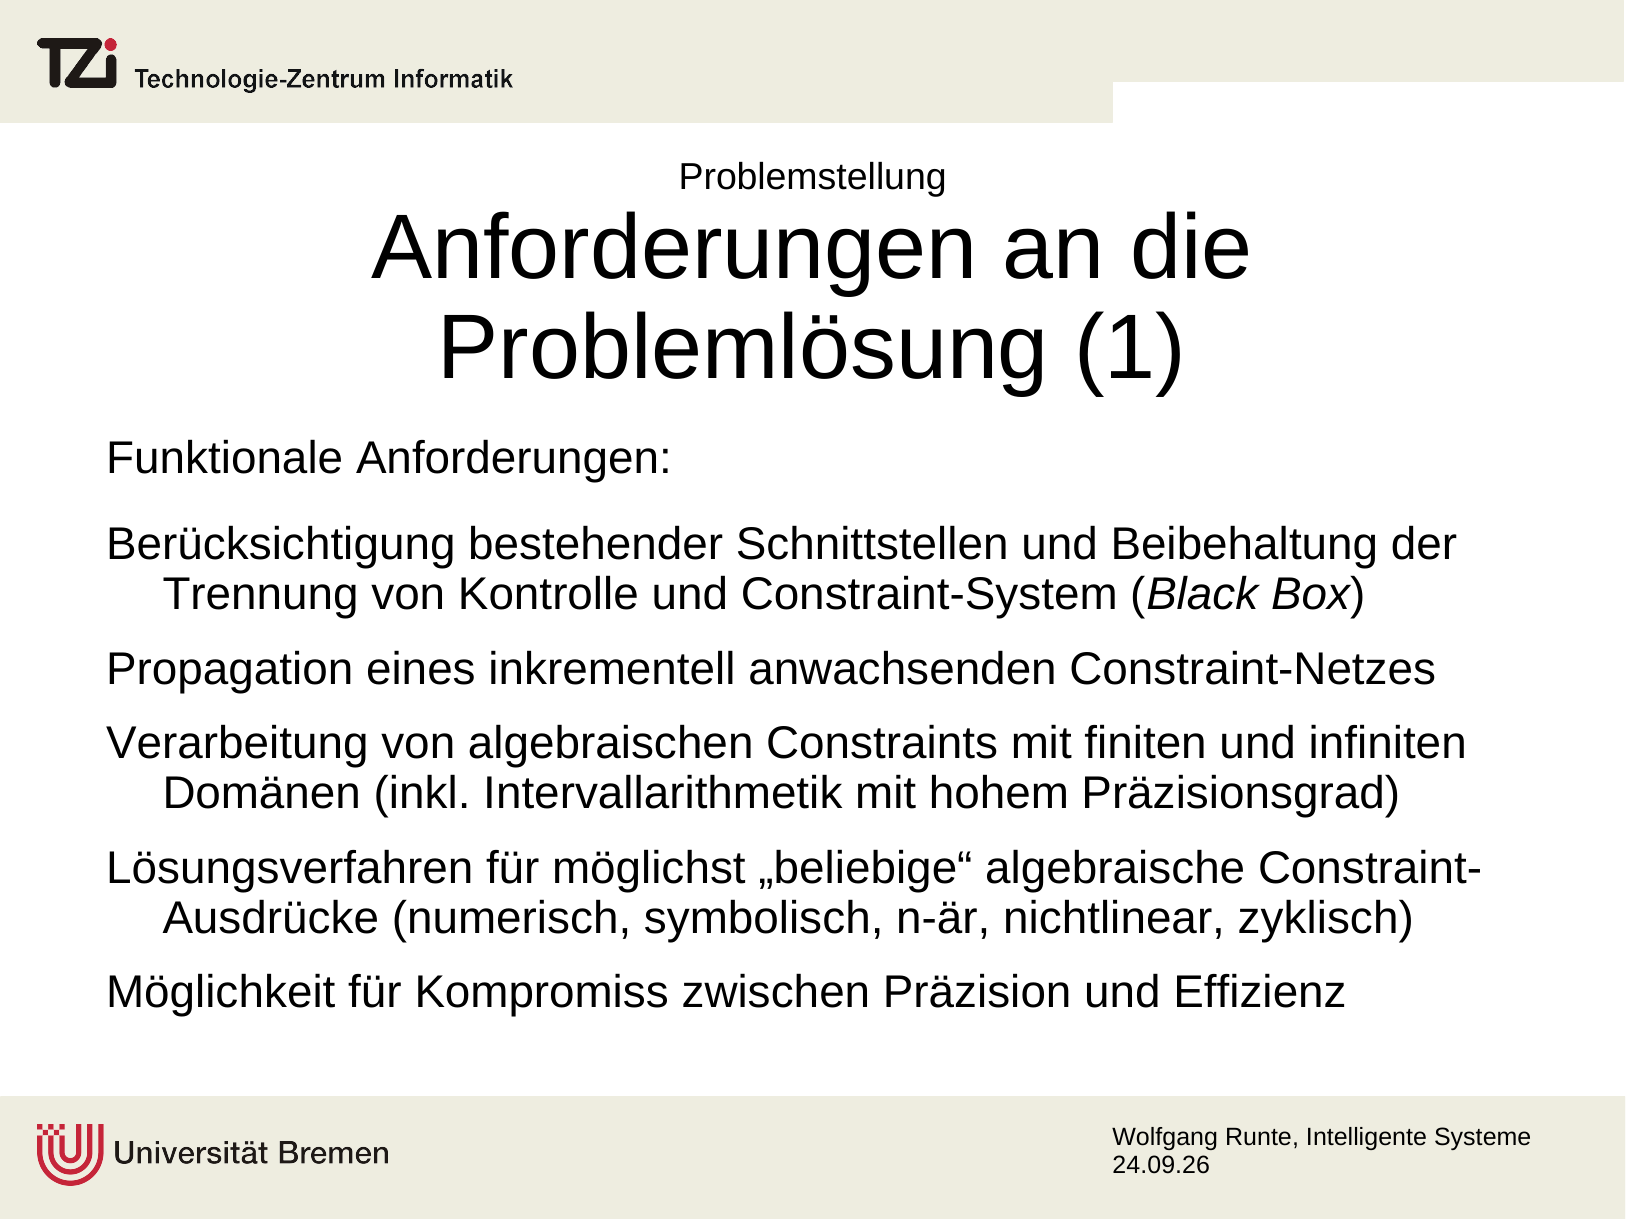

# Problemstellung Anforderungen an die Problemlösung (1)
Funktionale Anforderungen:
Berücksichtigung bestehender Schnittstellen und Beibehaltung der Trennung von Kontrolle und Constraint-System (Black Box)
Propagation eines inkrementell anwachsenden Constraint-Netzes
Verarbeitung von algebraischen Constraints mit finiten und infiniten Domänen (inkl. Intervallarithmetik mit hohem Präzisionsgrad)
Lösungsverfahren für möglichst „beliebige“ algebraische Constraint-Ausdrücke (numerisch, symbolisch, n-är, nichtlinear, zyklisch)
Möglichkeit für Kompromiss zwischen Präzision und Effizienz